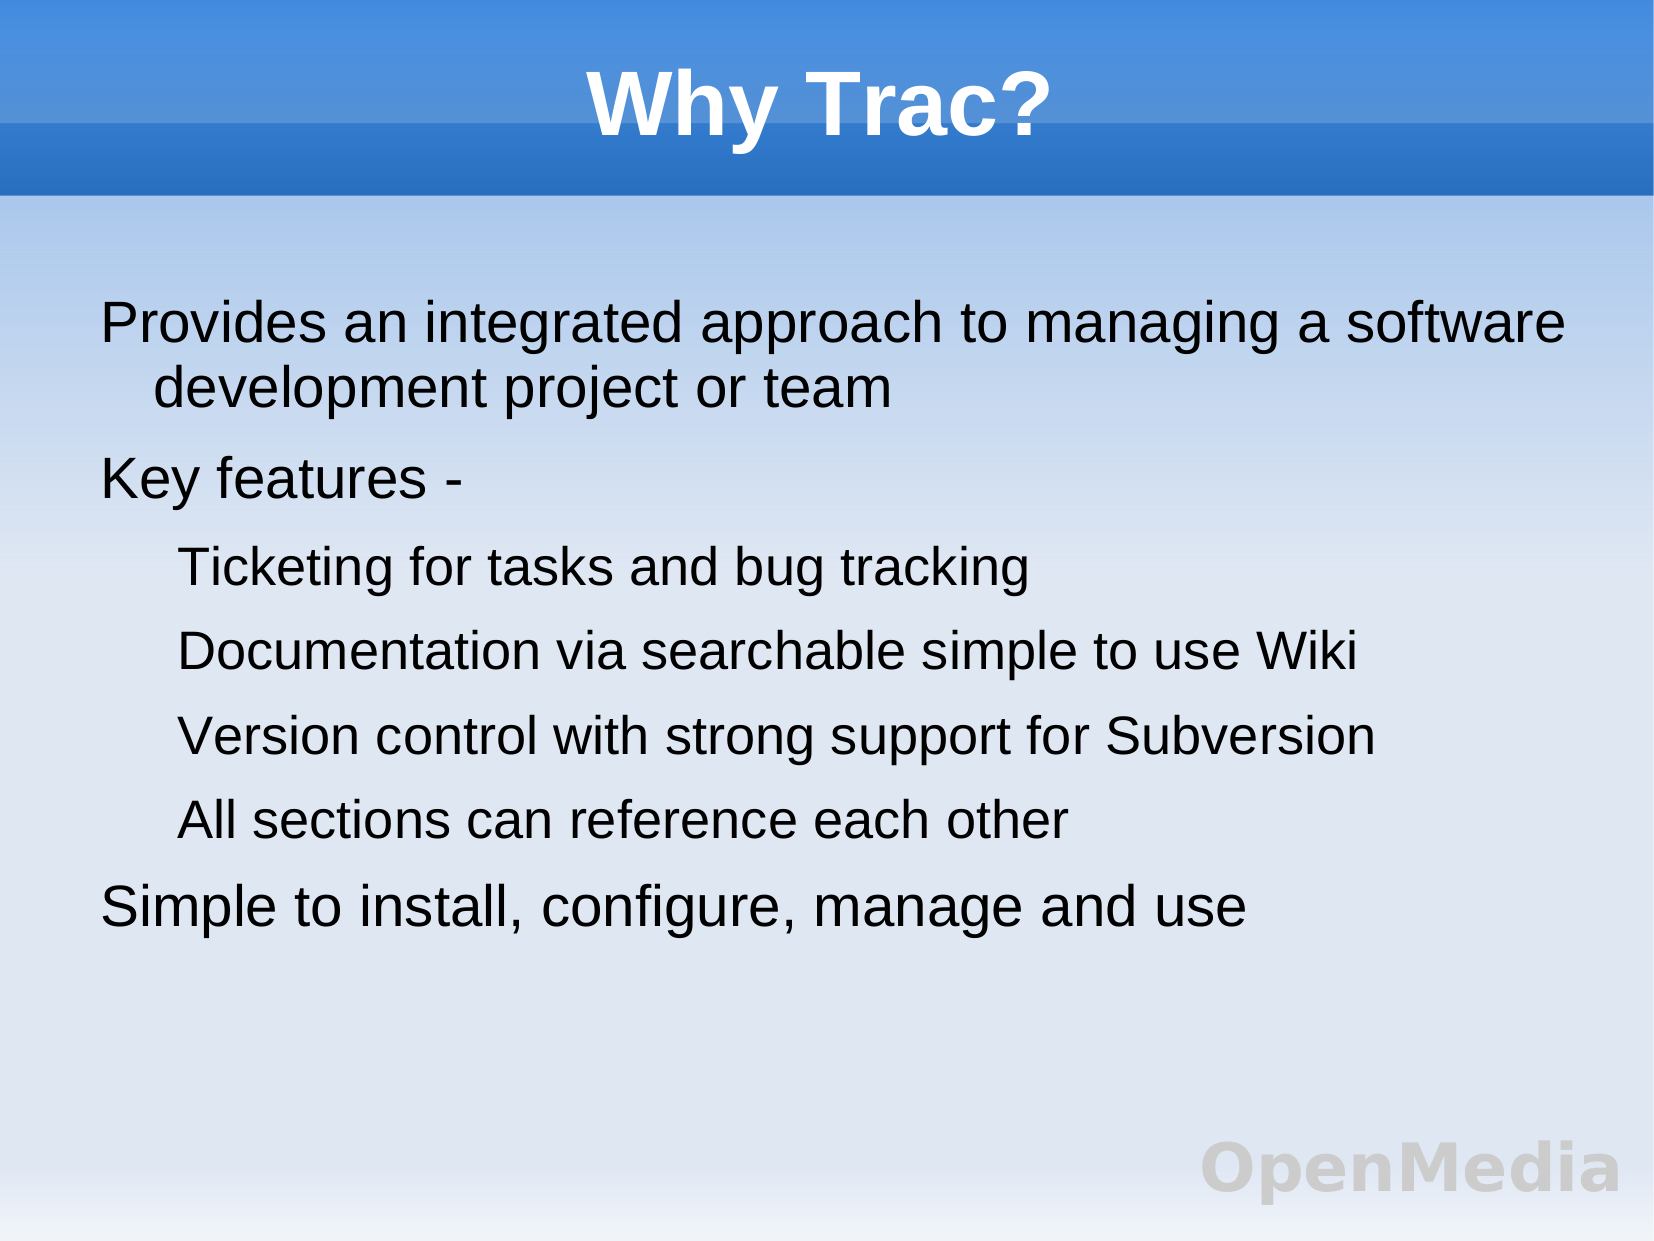

# Why Trac?
Provides an integrated approach to managing a software development project or team
Key features -
Ticketing for tasks and bug tracking
Documentation via searchable simple to use Wiki
Version control with strong support for Subversion
All sections can reference each other
Simple to install, configure, manage and use
9